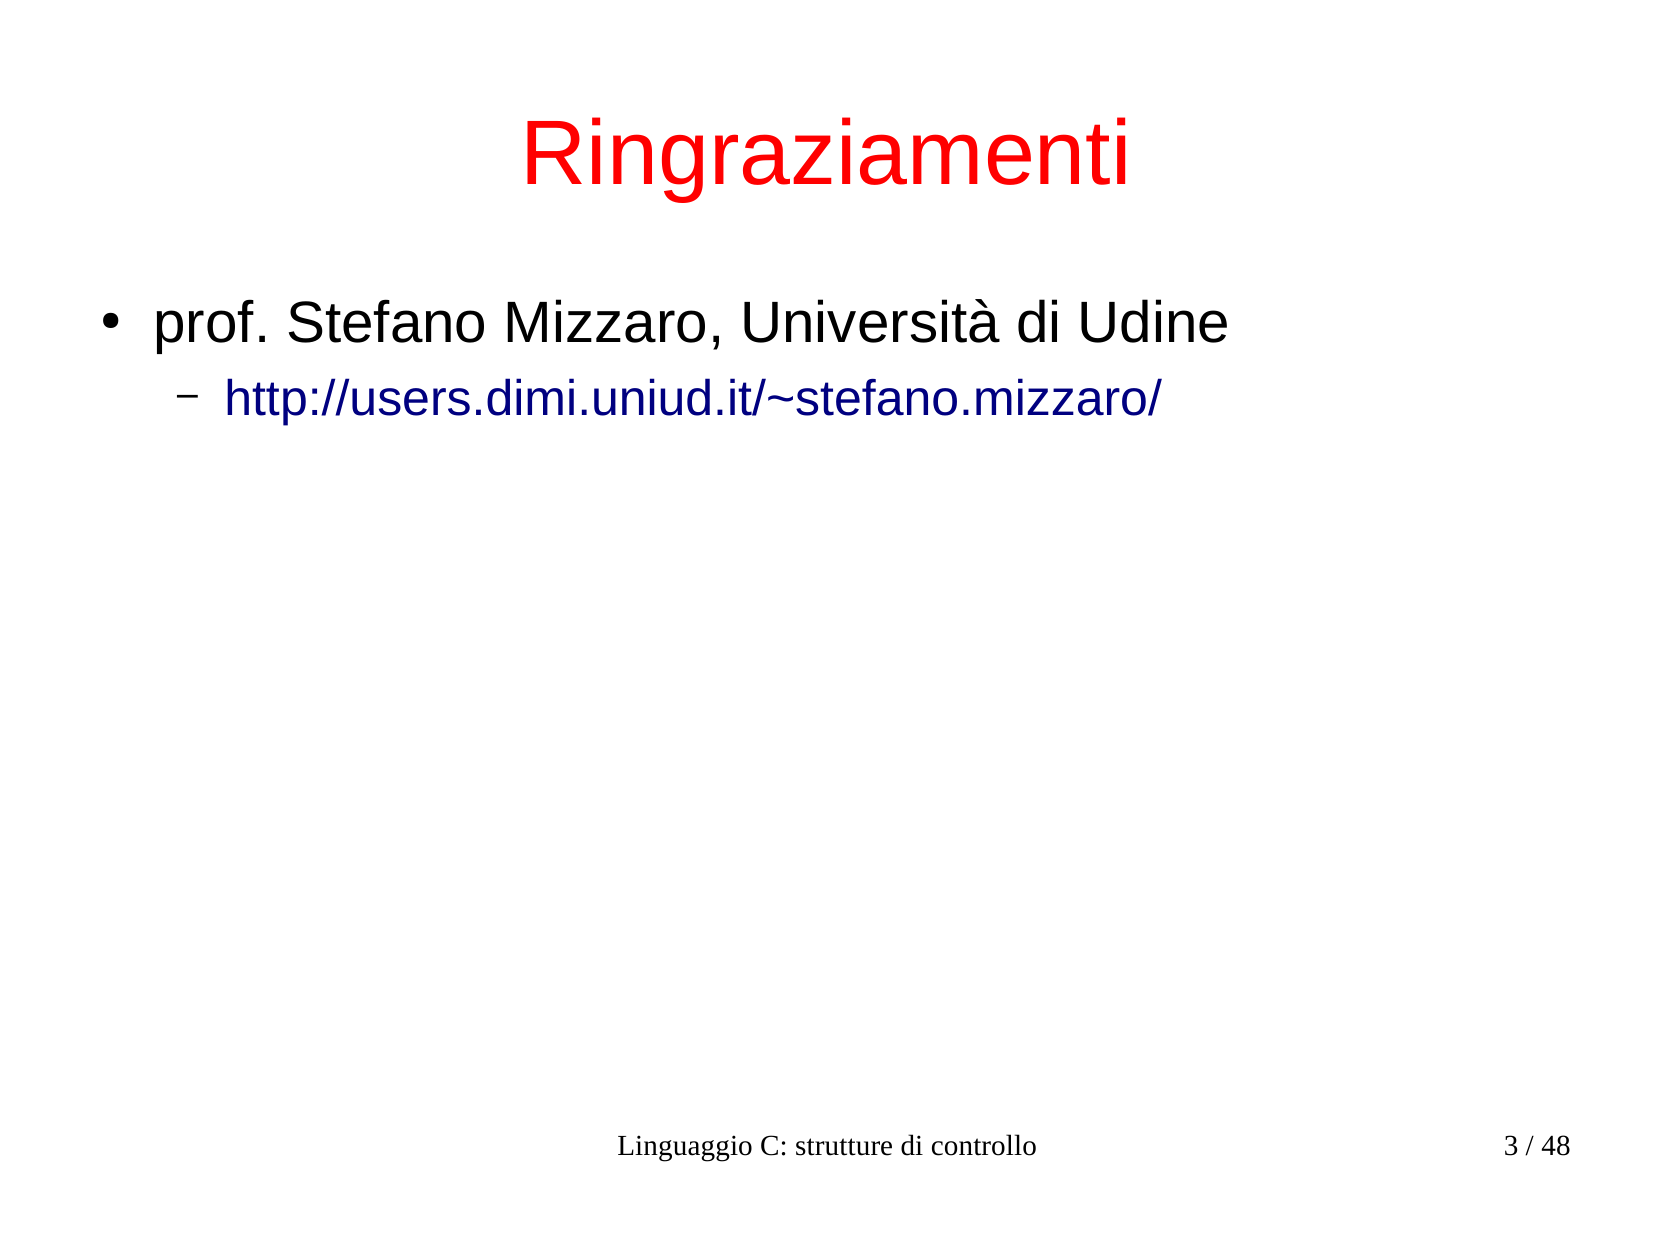

# Ringraziamenti
prof. Stefano Mizzaro, Università di Udine
http://users.dimi.uniud.it/~stefano.mizzaro/
Linguaggio C: strutture di controllo
3